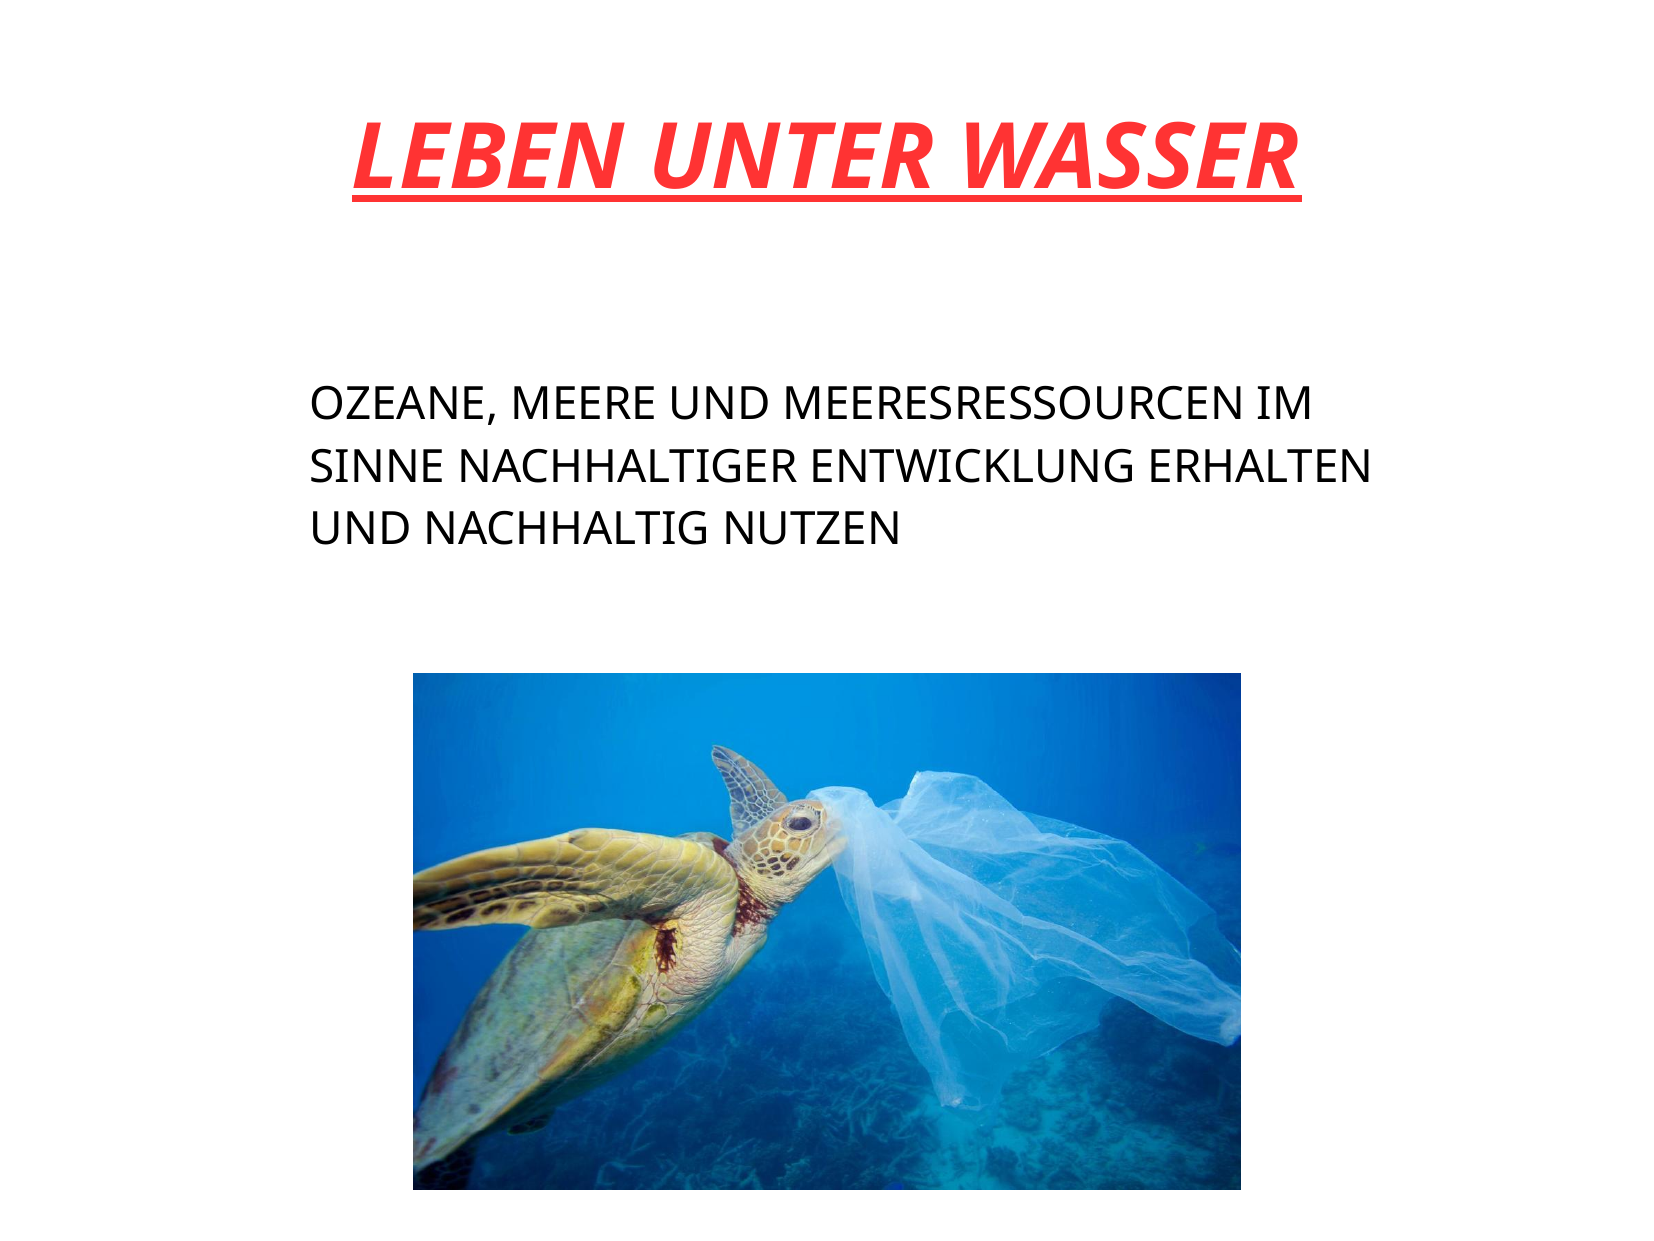

# LEBEN UNTER WASSER
OZEANE, MEERE UND MEERESRESSOURCEN IM SINNE NACHHALTIGER ENTWICKLUNG ERHALTEN UND NACHHALTIG NUTZEN